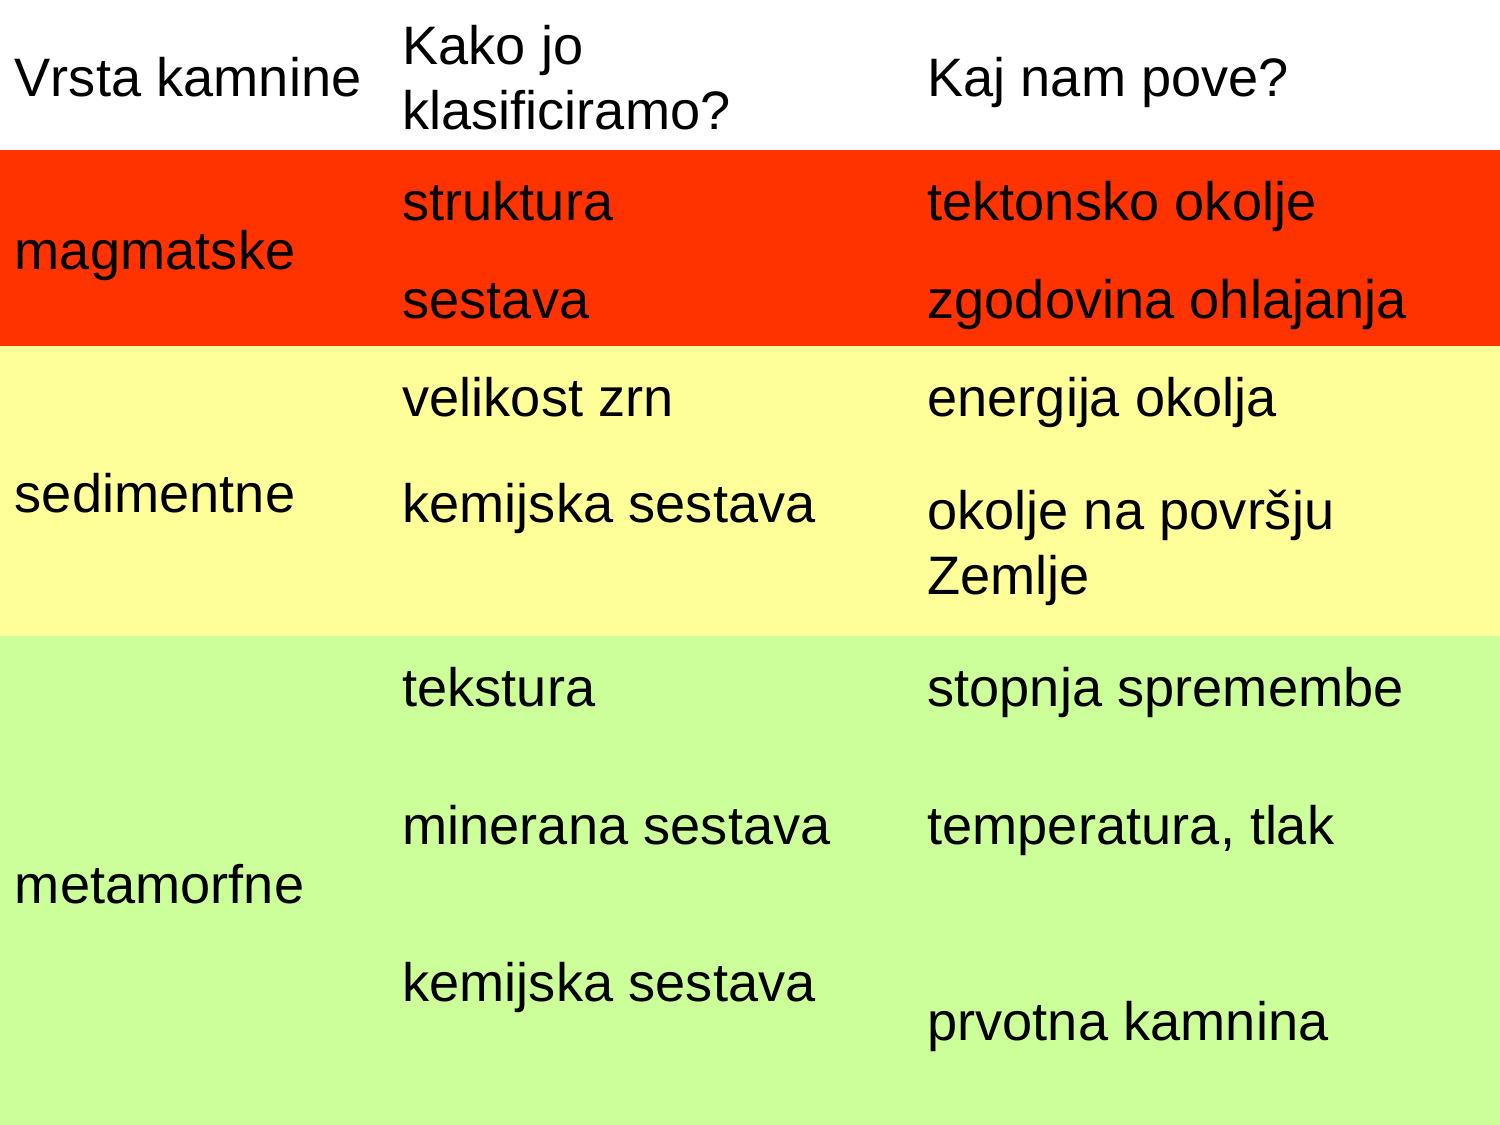

| Vrsta kamnine | Kako jo klasificiramo? | Kaj nam pove? |
| --- | --- | --- |
| magmatske | struktura | tektonsko okolje |
| | sestava | zgodovina ohlajanja |
| sedimentne | velikost zrn | energija okolja |
| | kemijska sestava | okolje na površju Zemlje |
| metamorfne | tekstura | stopnja spremembe |
| | minerana sestava | temperatura, tlak |
| | kemijska sestava | prvotna kamnina |